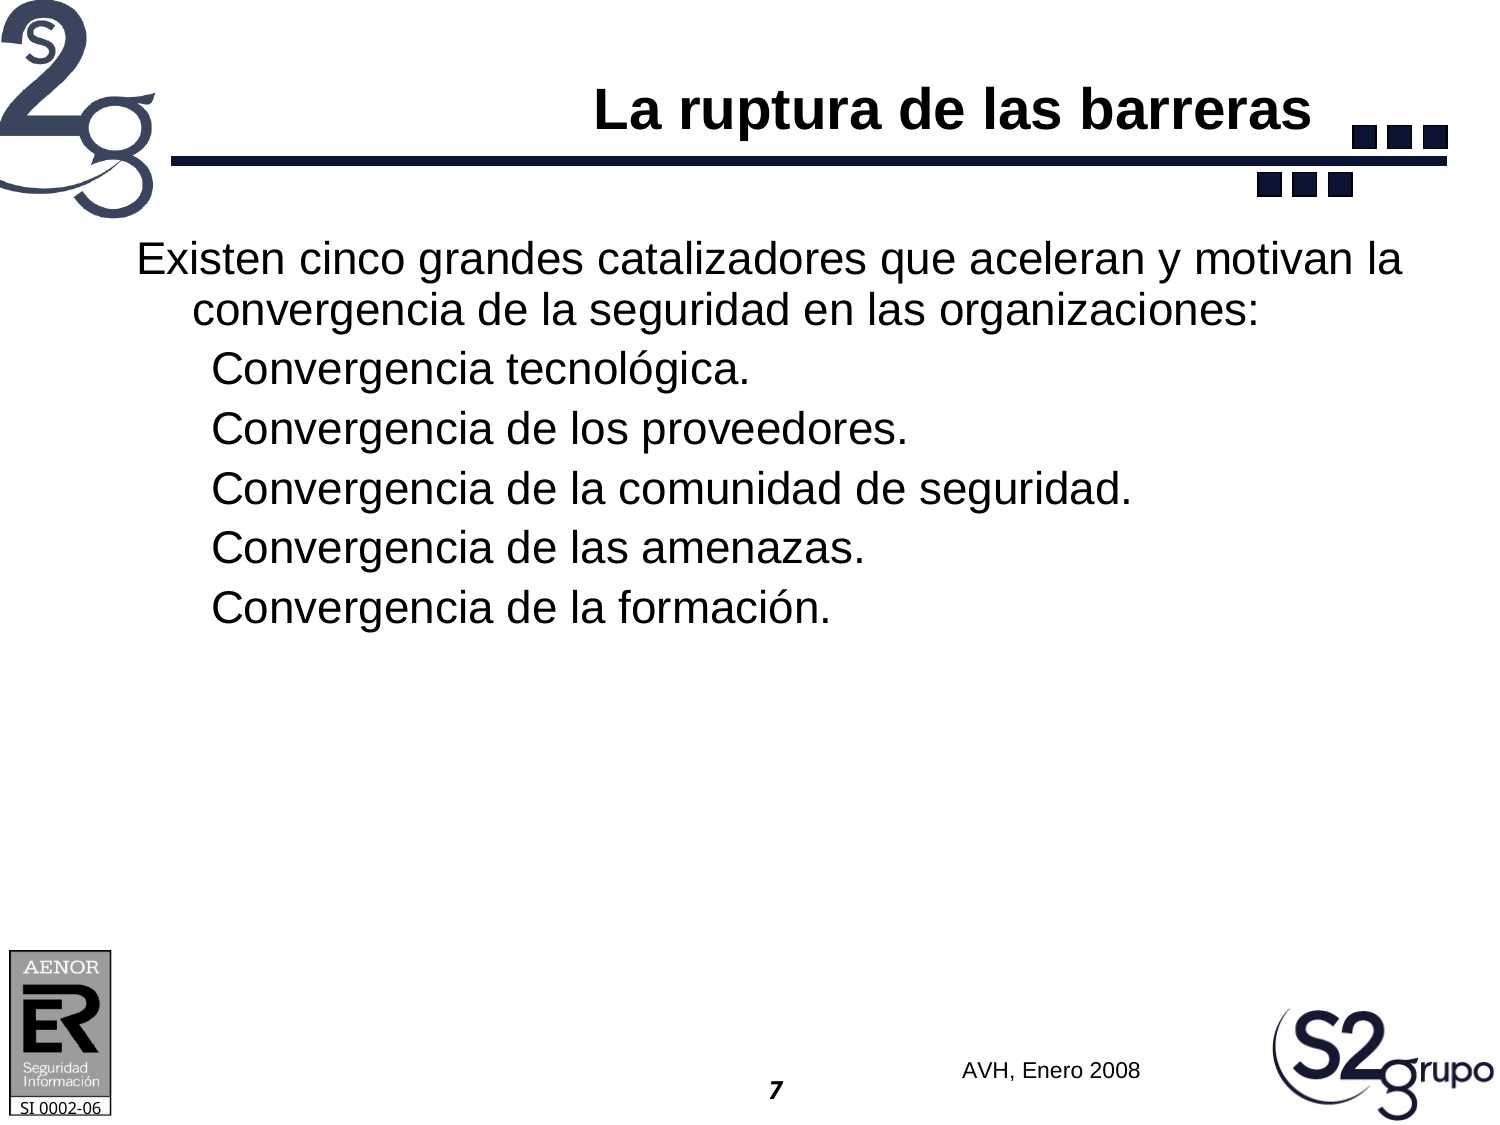

# La ruptura de las barreras
Existen cinco grandes catalizadores que aceleran y motivan la convergencia de la seguridad en las organizaciones:
Convergencia tecnológica.
Convergencia de los proveedores.
Convergencia de la comunidad de seguridad.
Convergencia de las amenazas.
Convergencia de la formación.
AVH, Enero 2008